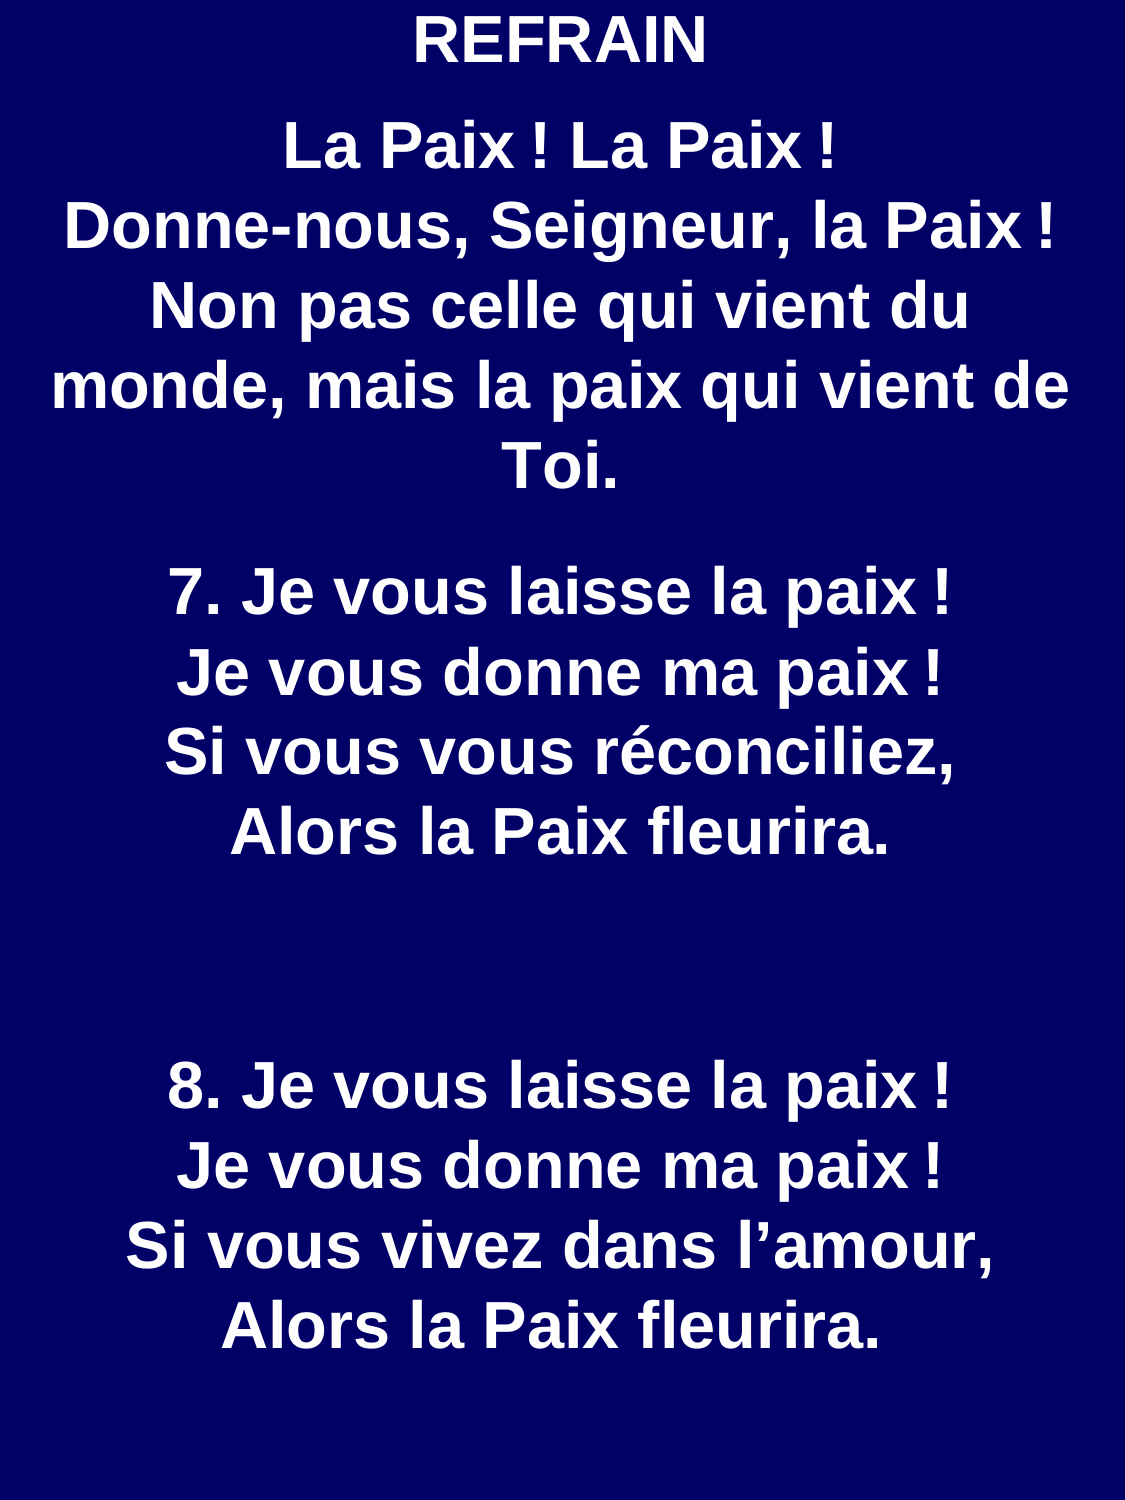

REFRAIN
La Paix ! La Paix !
Donne-nous, Seigneur, la Paix !
Non pas celle qui vient du monde, mais la paix qui vient de Toi.
7. Je vous laisse la paix !
Je vous donne ma paix !
Si vous vous réconciliez,
Alors la Paix fleurira.
8. Je vous laisse la paix !
Je vous donne ma paix !
Si vous vivez dans l’amour,
Alors la Paix fleurira.